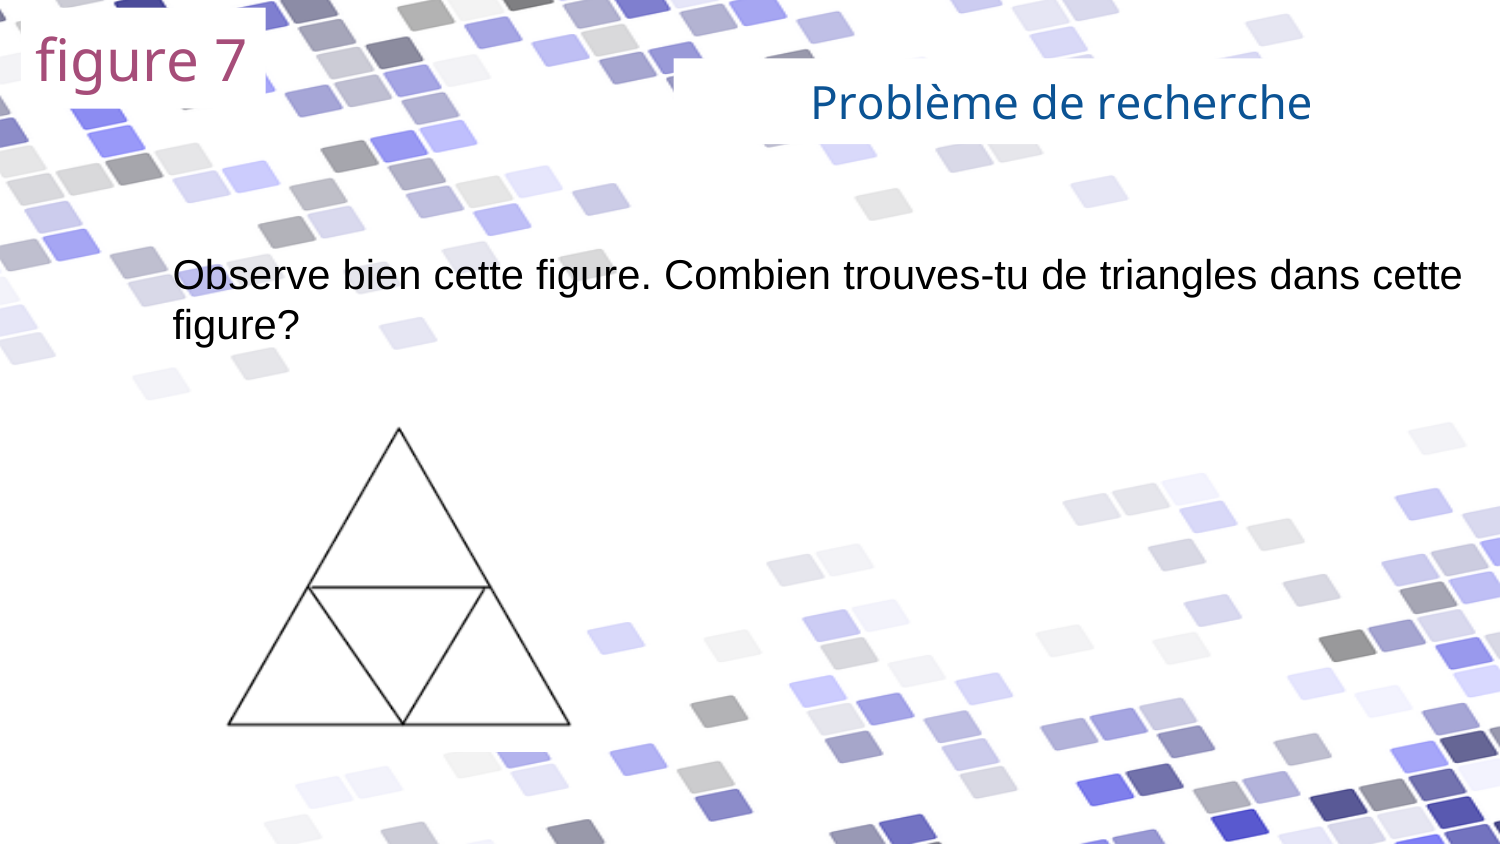

figure 7
Problème de recherche
Observe bien cette figure. Combien trouves-tu de triangles dans cette figure?